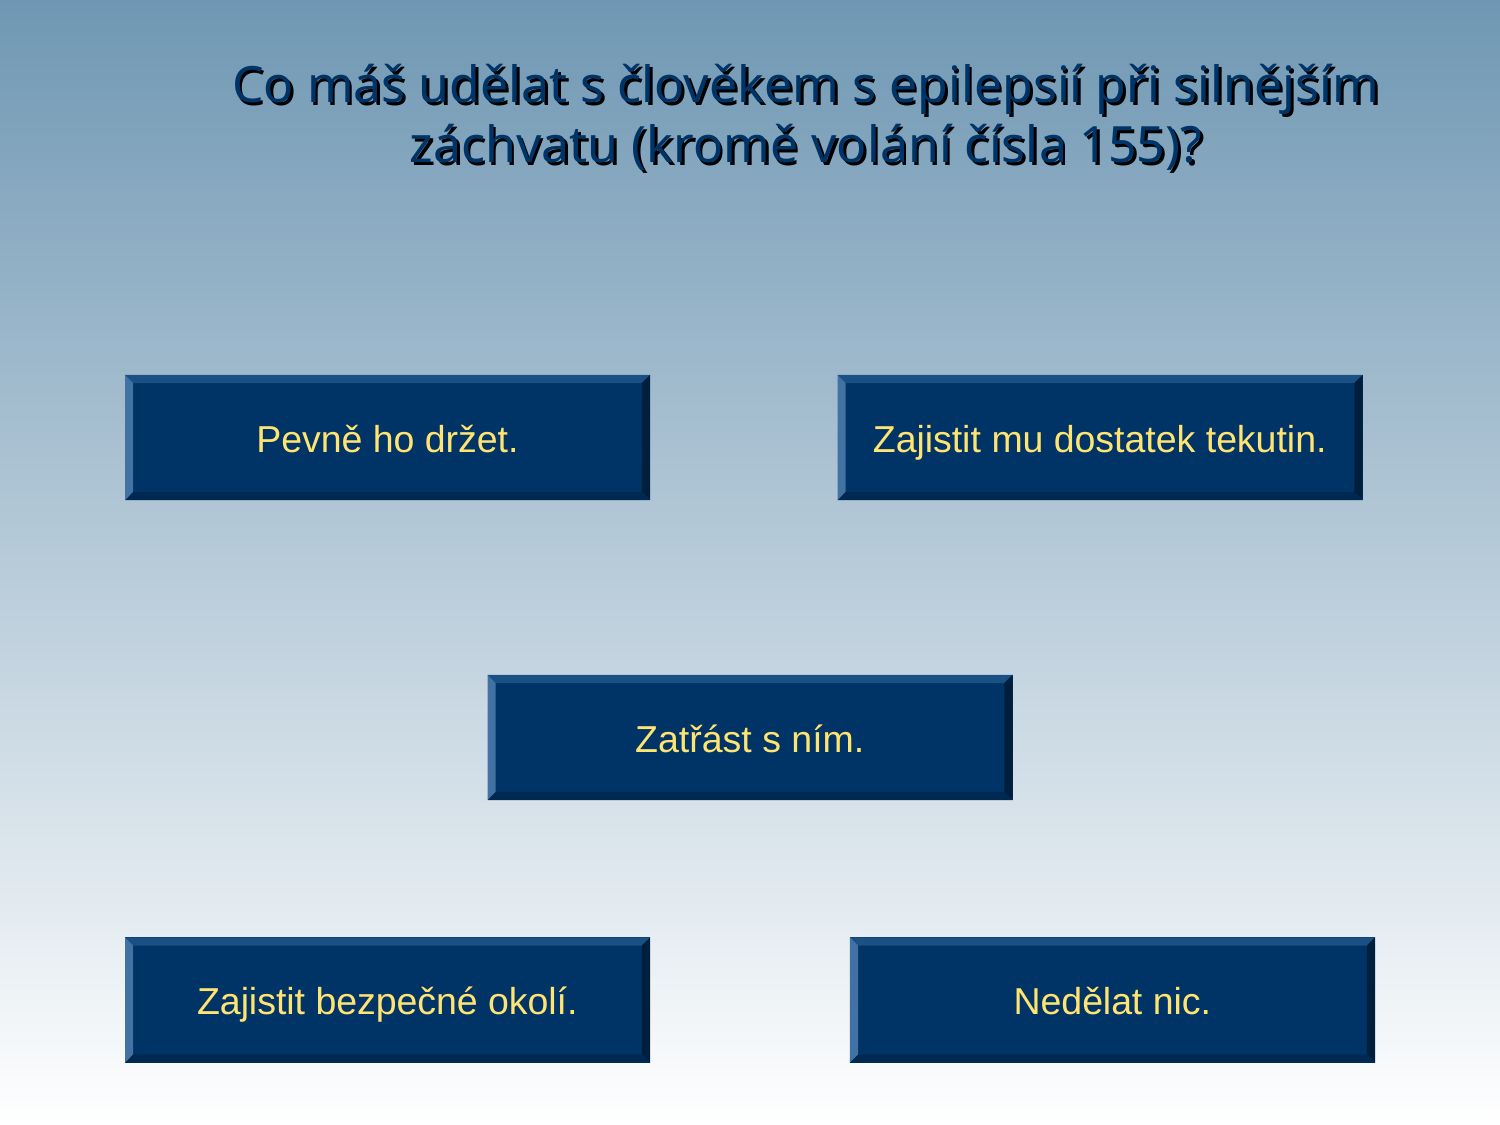

# Co máš udělat s člověkem s epilepsií při silnějším záchvatu (kromě volání čísla 155)?
Pevně ho držet.
Zajistit mu dostatek tekutin.
Zatřást s ním.
Zajistit bezpečné okolí.
Nedělat nic.